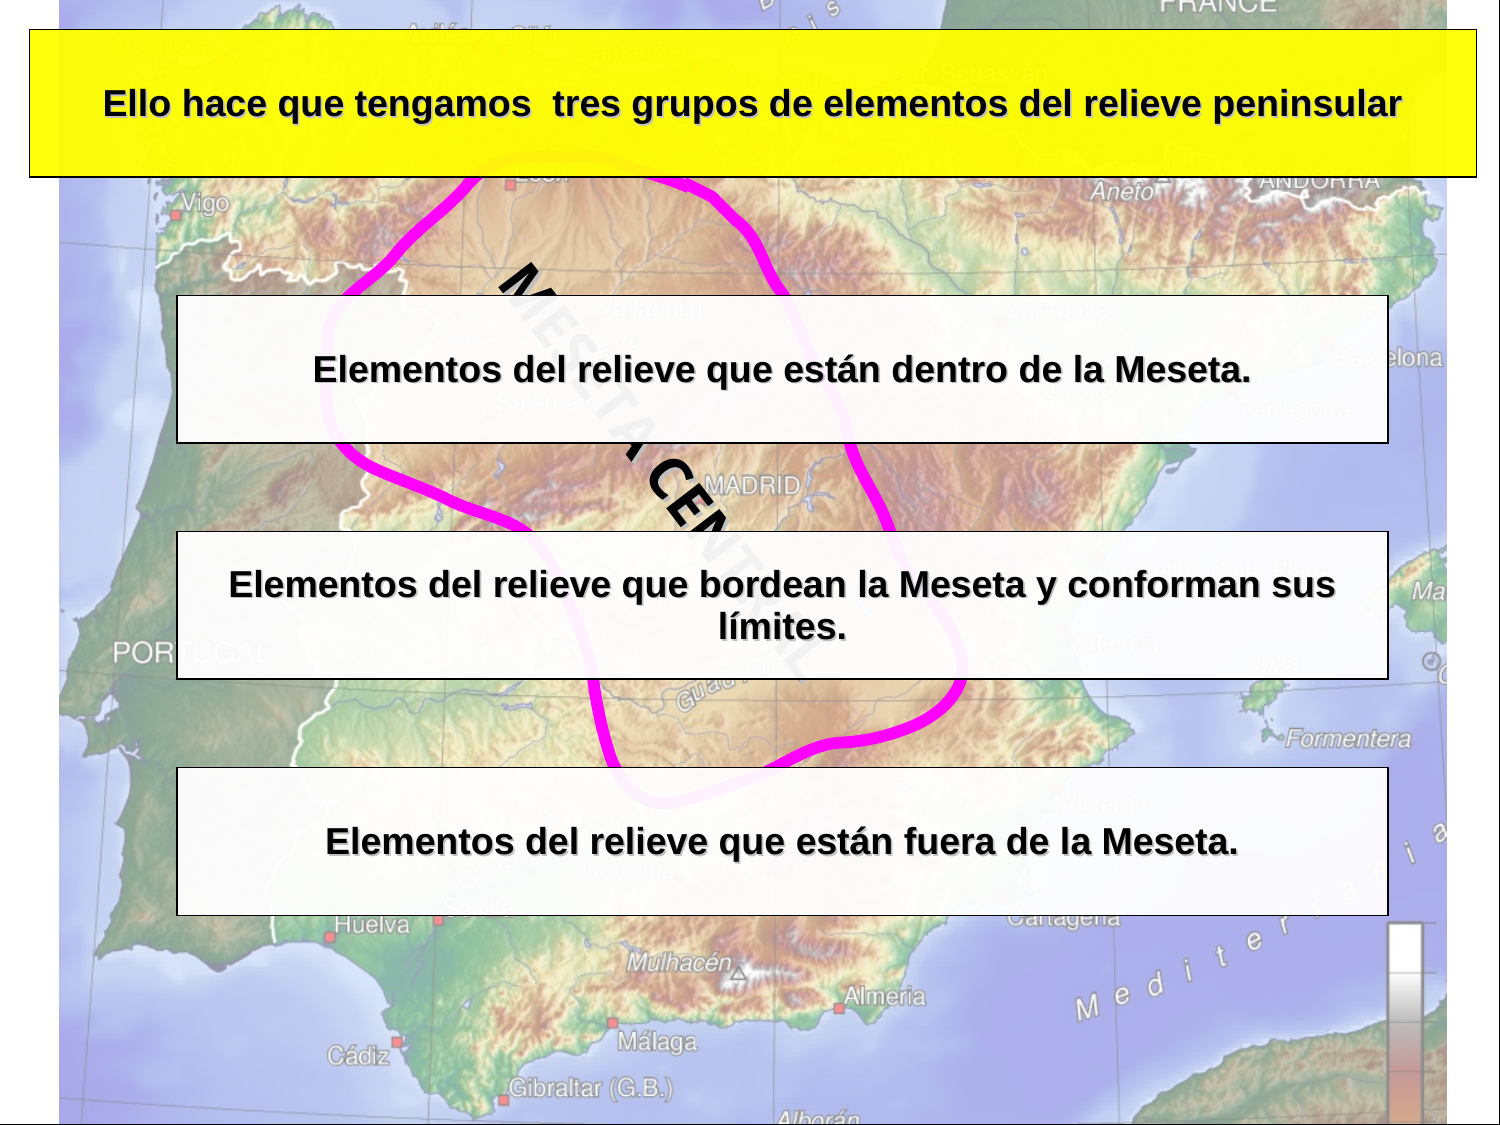

Ello hace que tengamos tres grupos de elementos del relieve peninsular
Elementos del relieve que están dentro de la Meseta.
MESETA CENTRAL
Elementos del relieve que bordean la Meseta y conforman sus límites.
Elementos del relieve que están fuera de la Meseta.